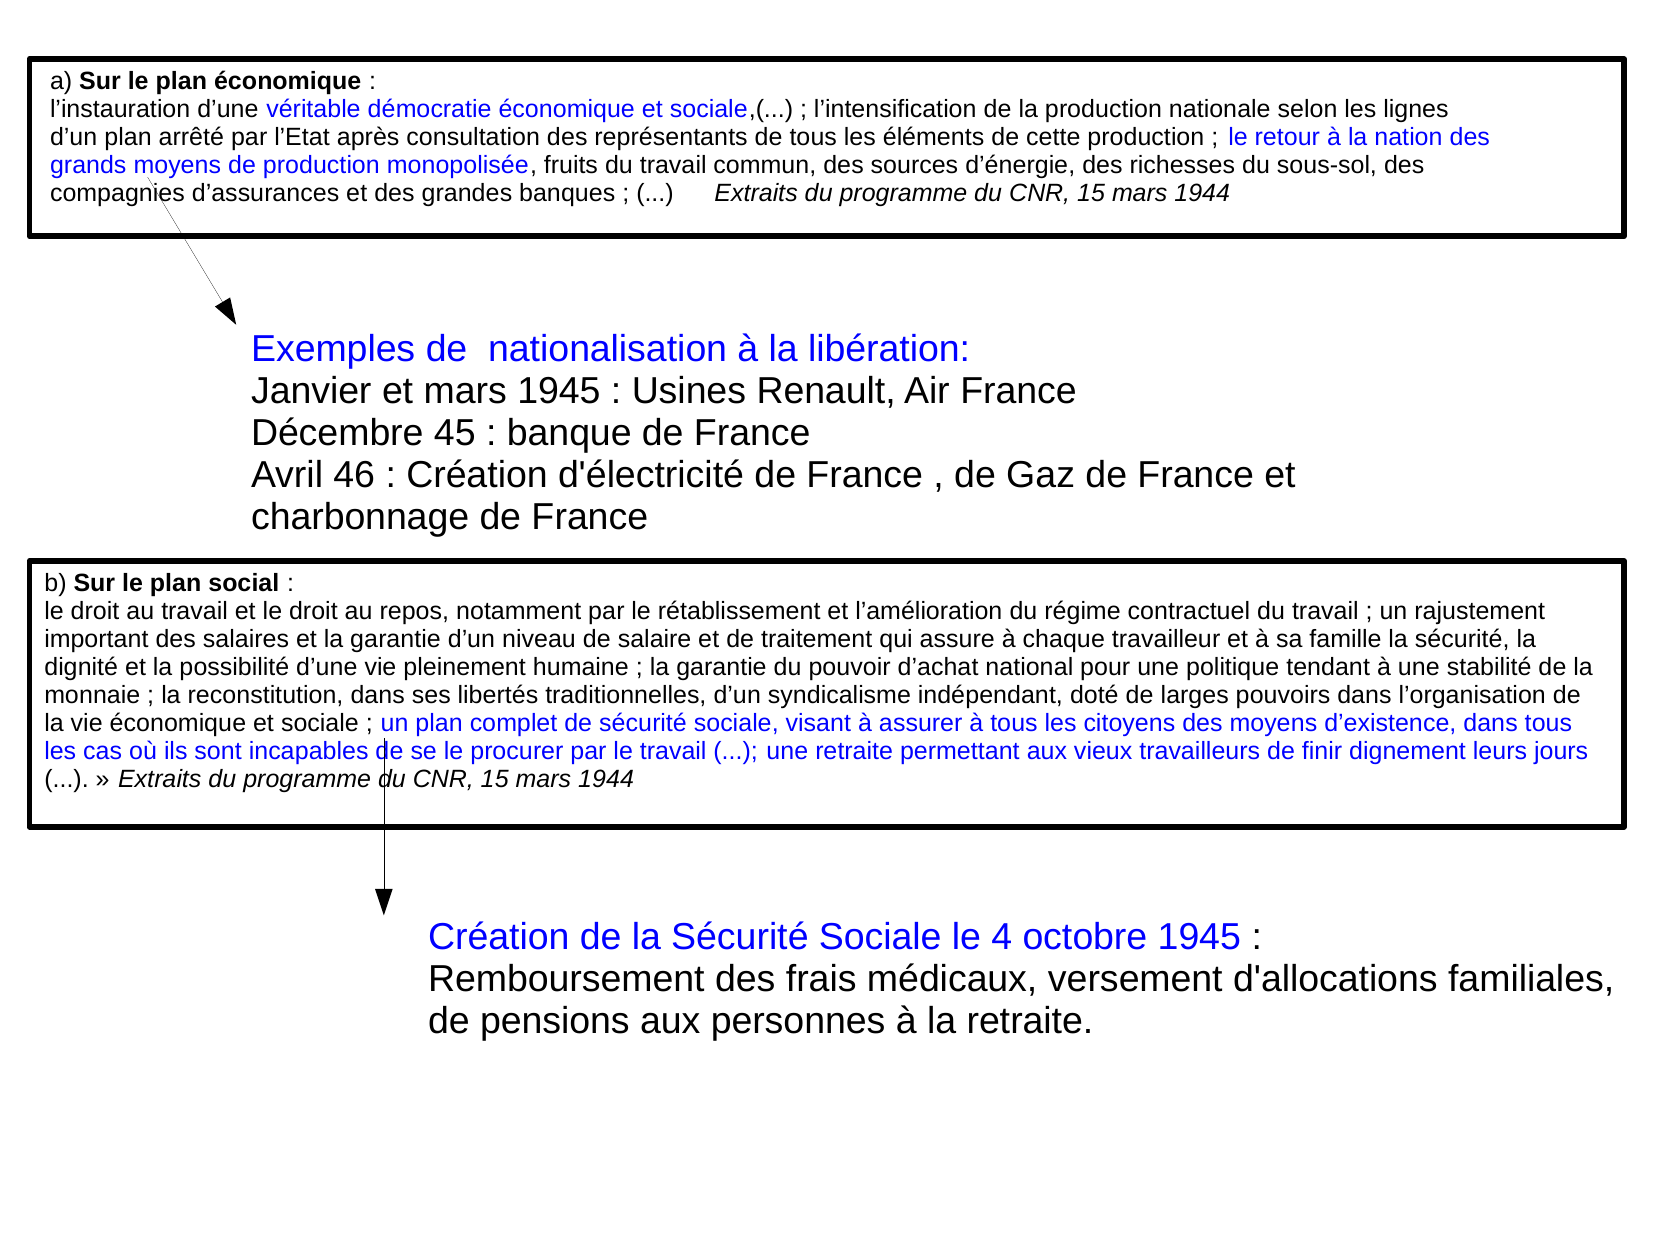

a) Sur le plan économique :
l’instauration d’une véritable démocratie économique et sociale,(...) ; l’intensification de la production nationale selon les lignes
d’un plan arrêté par l’Etat après consultation des représentants de tous les éléments de cette production ; le retour à la nation des
grands moyens de production monopolisée, fruits du travail commun, des sources d’énergie, des richesses du sous-sol, des
compagnies d’assurances et des grandes banques ; (...)	Extraits du programme du CNR, 15 mars 1944
Exemples de nationalisation à la libération:
Janvier et mars 1945 : Usines Renault, Air France
Décembre 45 : banque de France
Avril 46 : Création d'électricité de France , de Gaz de France et charbonnage de France
b) Sur le plan social :
le droit au travail et le droit au repos, notamment par le rétablissement et l’amélioration du régime contractuel du travail ; un rajustement important des salaires et la garantie d’un niveau de salaire et de traitement qui assure à chaque travailleur et à sa famille la sécurité, la dignité et la possibilité d’une vie pleinement humaine ; la garantie du pouvoir d’achat national pour une politique tendant à une stabilité de la monnaie ; la reconstitution, dans ses libertés traditionnelles, d’un syndicalisme indépendant, doté de larges pouvoirs dans l’organisation de la vie économique et sociale ; un plan complet de sécurité sociale, visant à assurer à tous les citoyens des moyens d’existence, dans tous les cas où ils sont incapables de se le procurer par le travail (...); une retraite permettant aux vieux travailleurs de finir dignement leurs jours (...). »	Extraits du programme du CNR, 15 mars 1944
Création de la Sécurité Sociale le 4 octobre 1945 :
Remboursement des frais médicaux, versement d'allocations familiales,
de pensions aux personnes à la retraite.